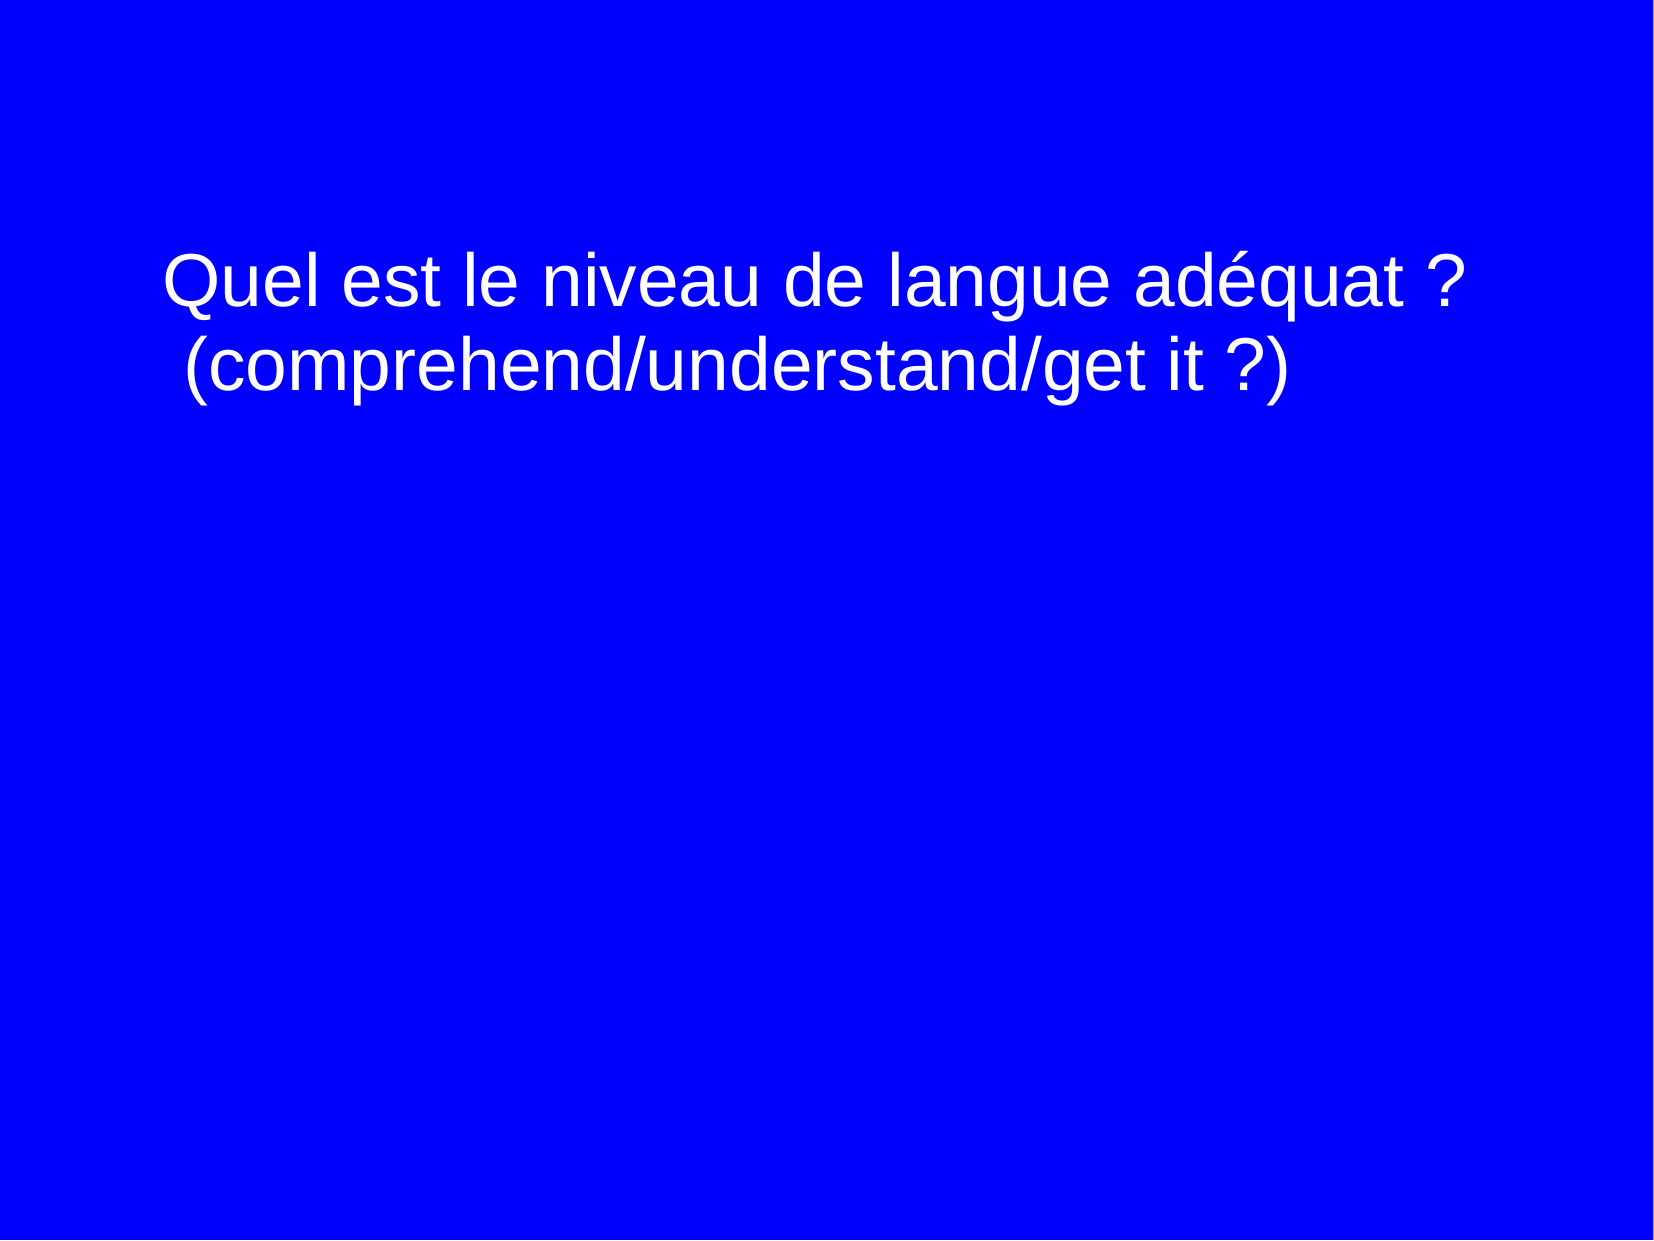

Quel est le niveau de langue adéquat ? (comprehend/understand/get it ?)